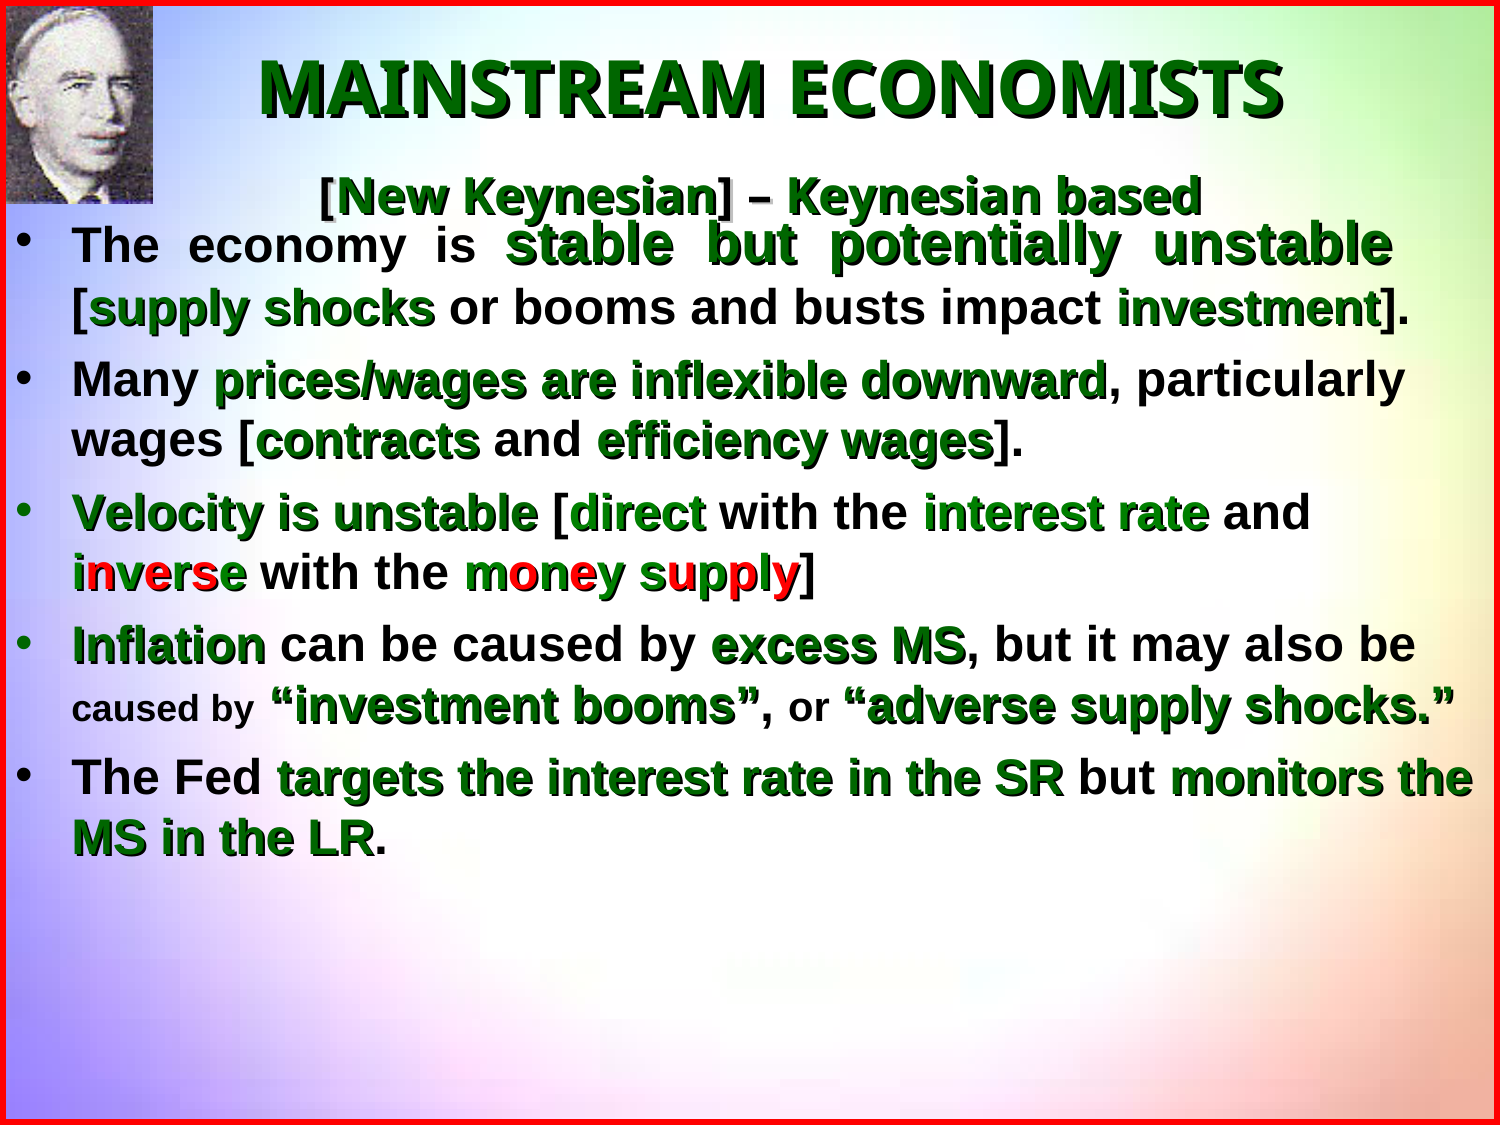

# MAINSTREAM ECONOMISTS [New Keynesian] – Keynesian based
The economy is stable but potentially unstable [supply shocks or booms and busts impact investment].
Many prices/wages are inflexible downward, particularly wages [contracts and efficiency wages].
Velocity is unstable [direct with the interest rate and inverse with the money supply]
Inflation can be caused by excess MS, but it may also be caused by “investment booms”, or “adverse supply shocks.”
The Fed targets the interest rate in the SR but monitors the MS in the LR.